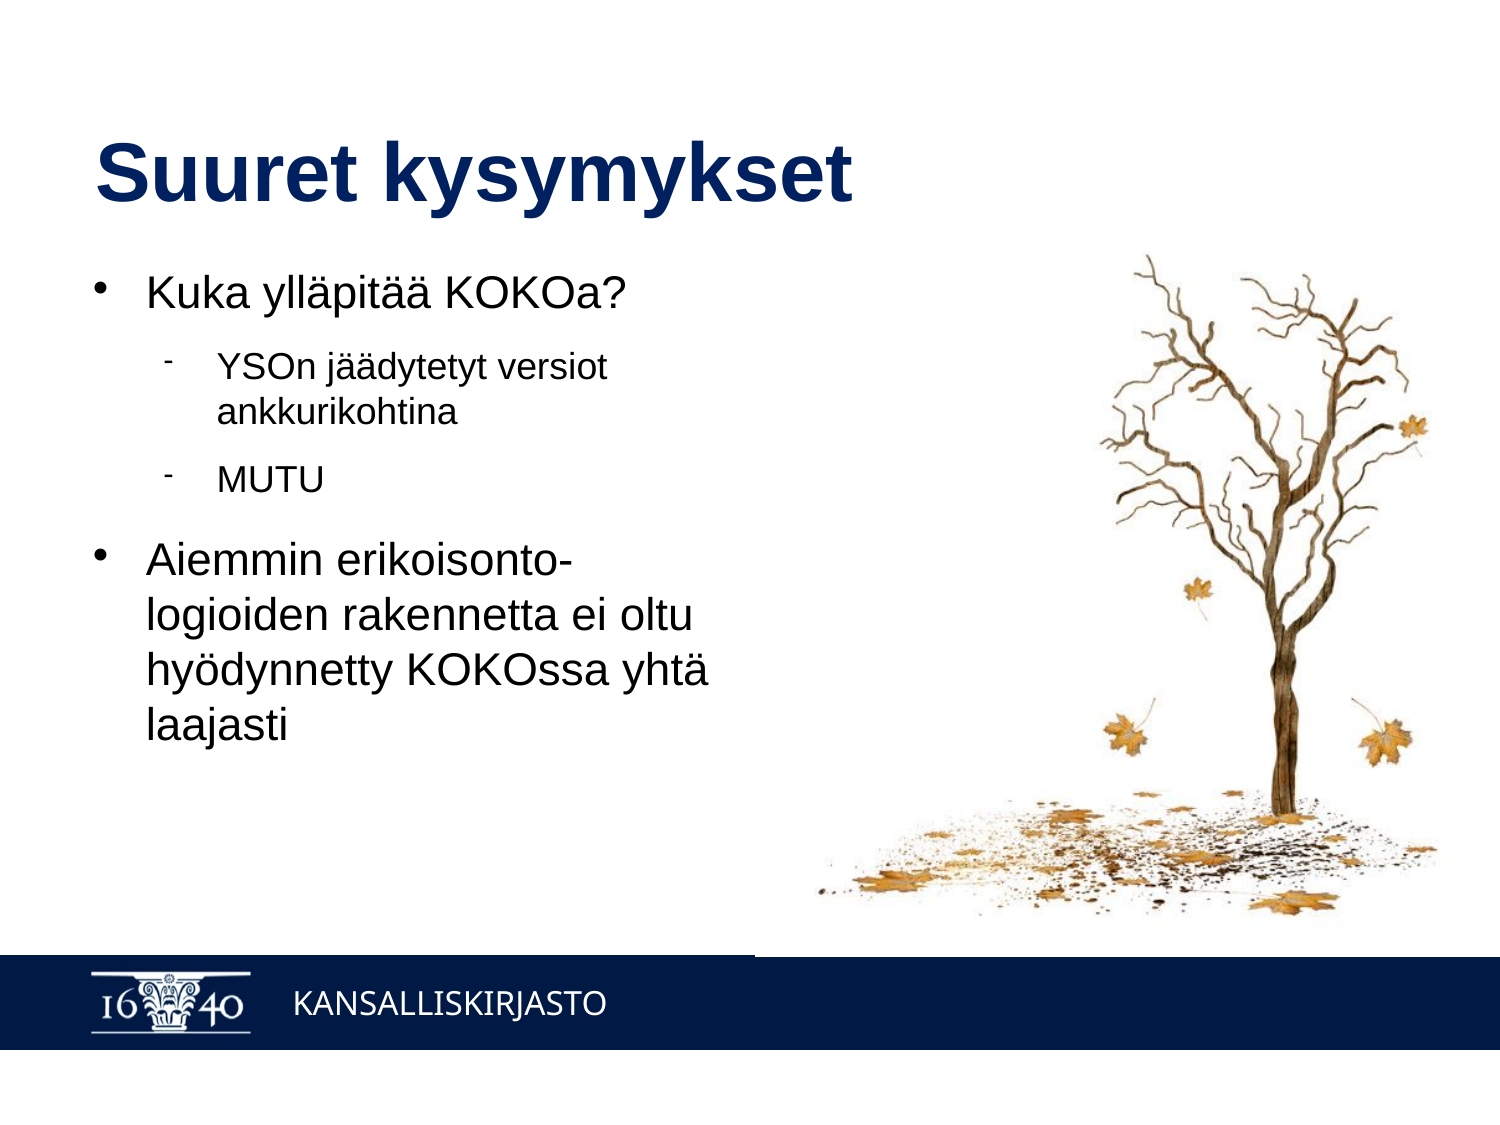

Suuret kysymykset
Kuka ylläpitää KOKOa?
YSOn jäädytetyt versiot ankkurikohtina
MUTU
Aiemmin erikoisonto-logioiden rakennetta ei oltu hyödynnetty KOKOssa yhtä laajasti